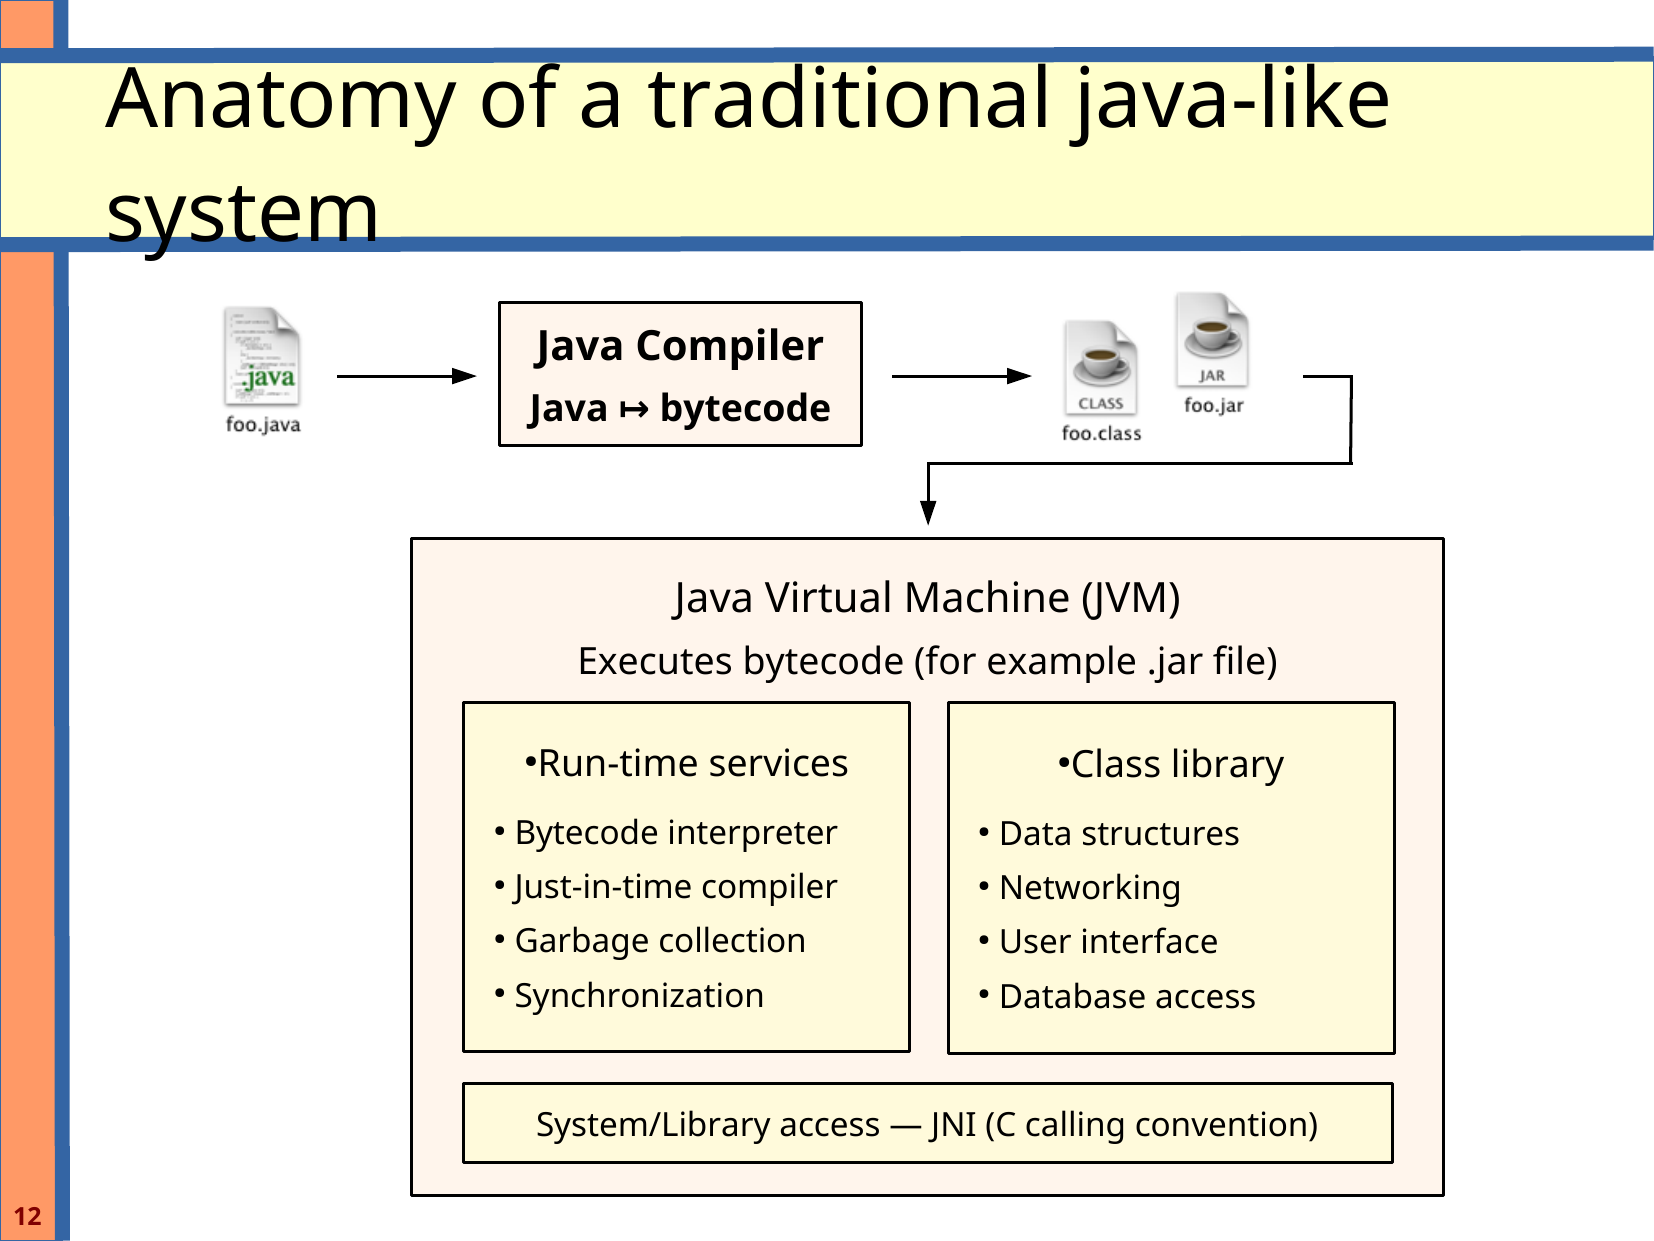

# Anatomy of a traditional java-like system
Java Compiler
Java ↦ bytecode
Java Virtual Machine (JVM)
Executes bytecode (for example .jar file)
Run-time services
 Bytecode interpreter
 Just-in-time compiler
 Garbage collection
 Synchronization
Class library
 Data structures
 Networking
 User interface
 Database access
System/Library access — JNI (C calling convention)